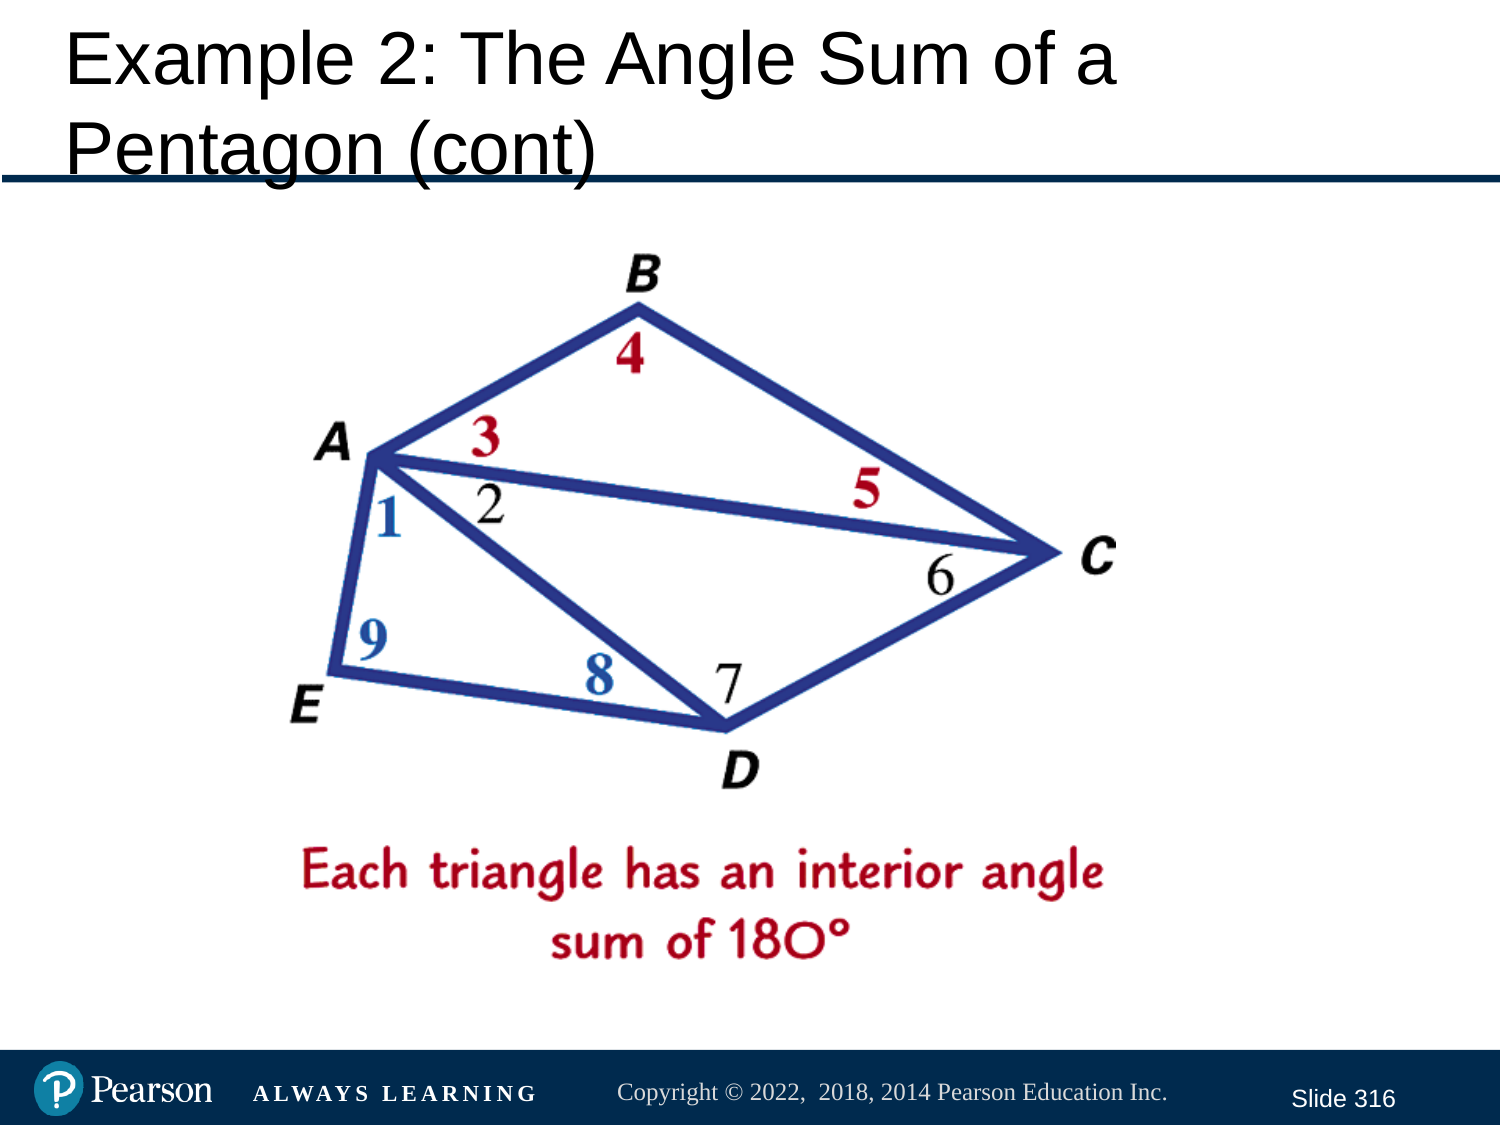

# Example 2: The Angle Sum of a Pentagon (cont)